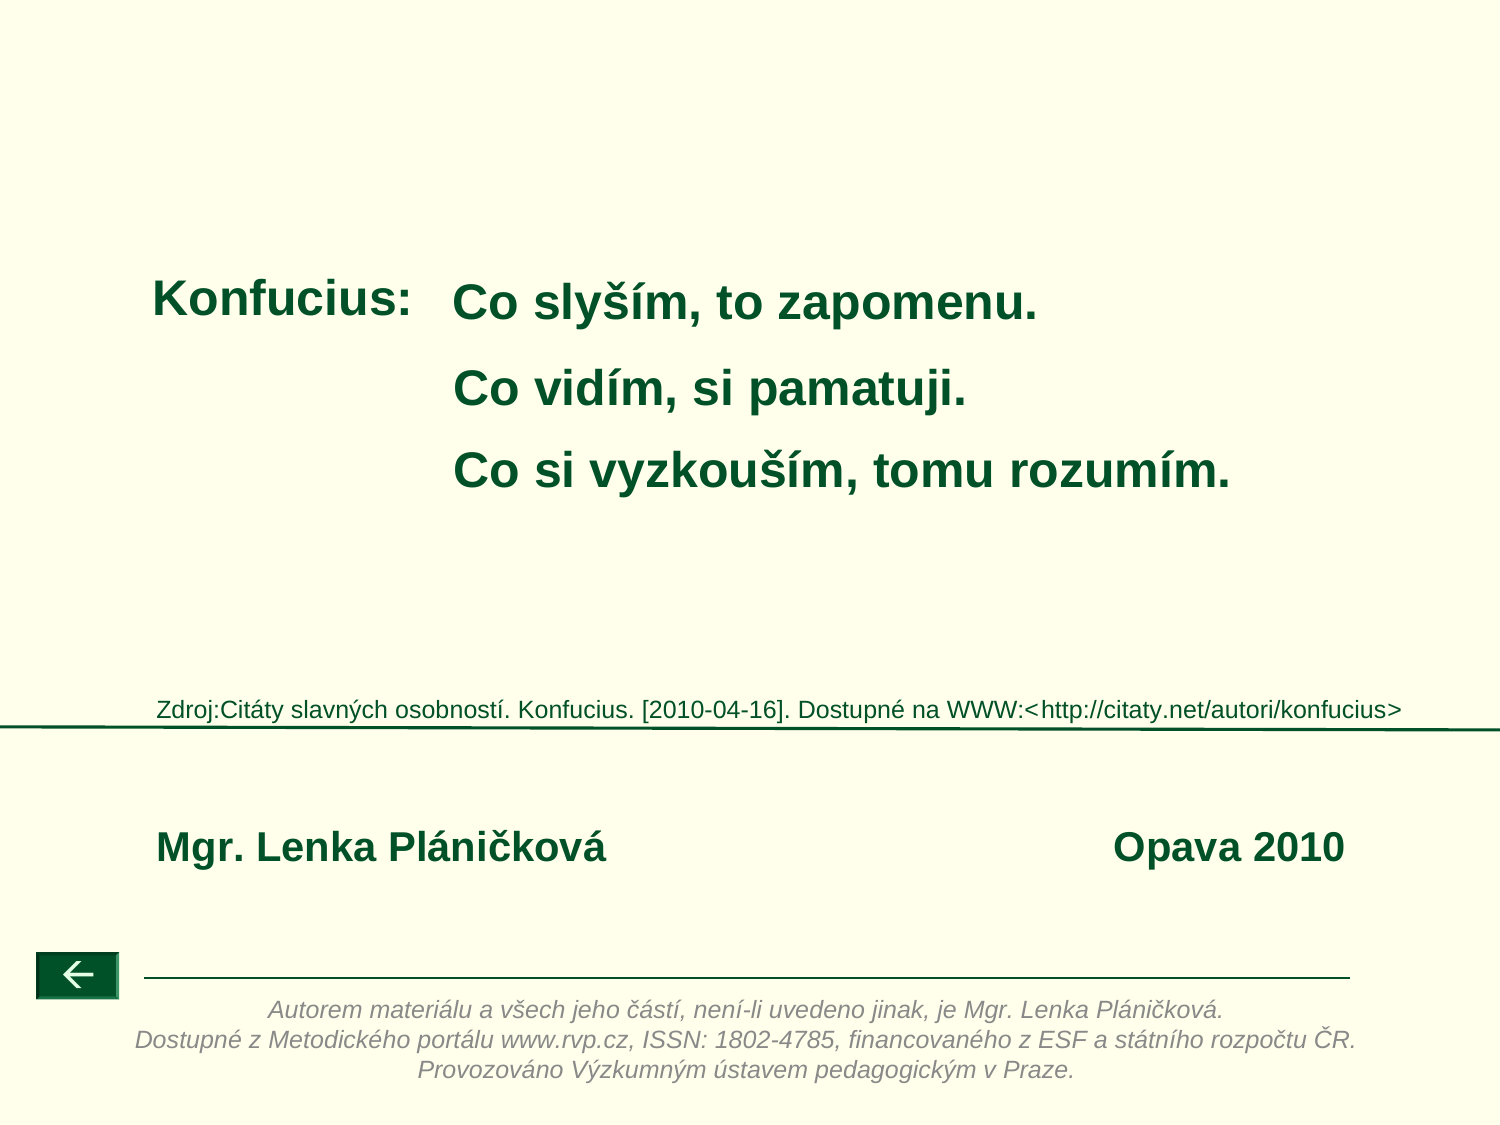

# Konfucius:
Co slyším, to zapomenu.
Co vidím, si pamatuji.
Co si vyzkouším, tomu rozumím.
Zdroj:Citáty slavných osobností. Konfucius. [2010-04-16]. Dostupné na WWW:<http://citaty.net/autori/konfucius>
Mgr. Lenka Pláničková			 Opava 2010

Autorem materiálu a všech jeho částí, není-li uvedeno jinak, je Mgr. Lenka Pláničková.
Dostupné z Metodického portálu www.rvp.cz, ISSN: 1802-4785, financovaného z ESF a státního rozpočtu ČR.
Provozováno Výzkumným ústavem pedagogickým v Praze.